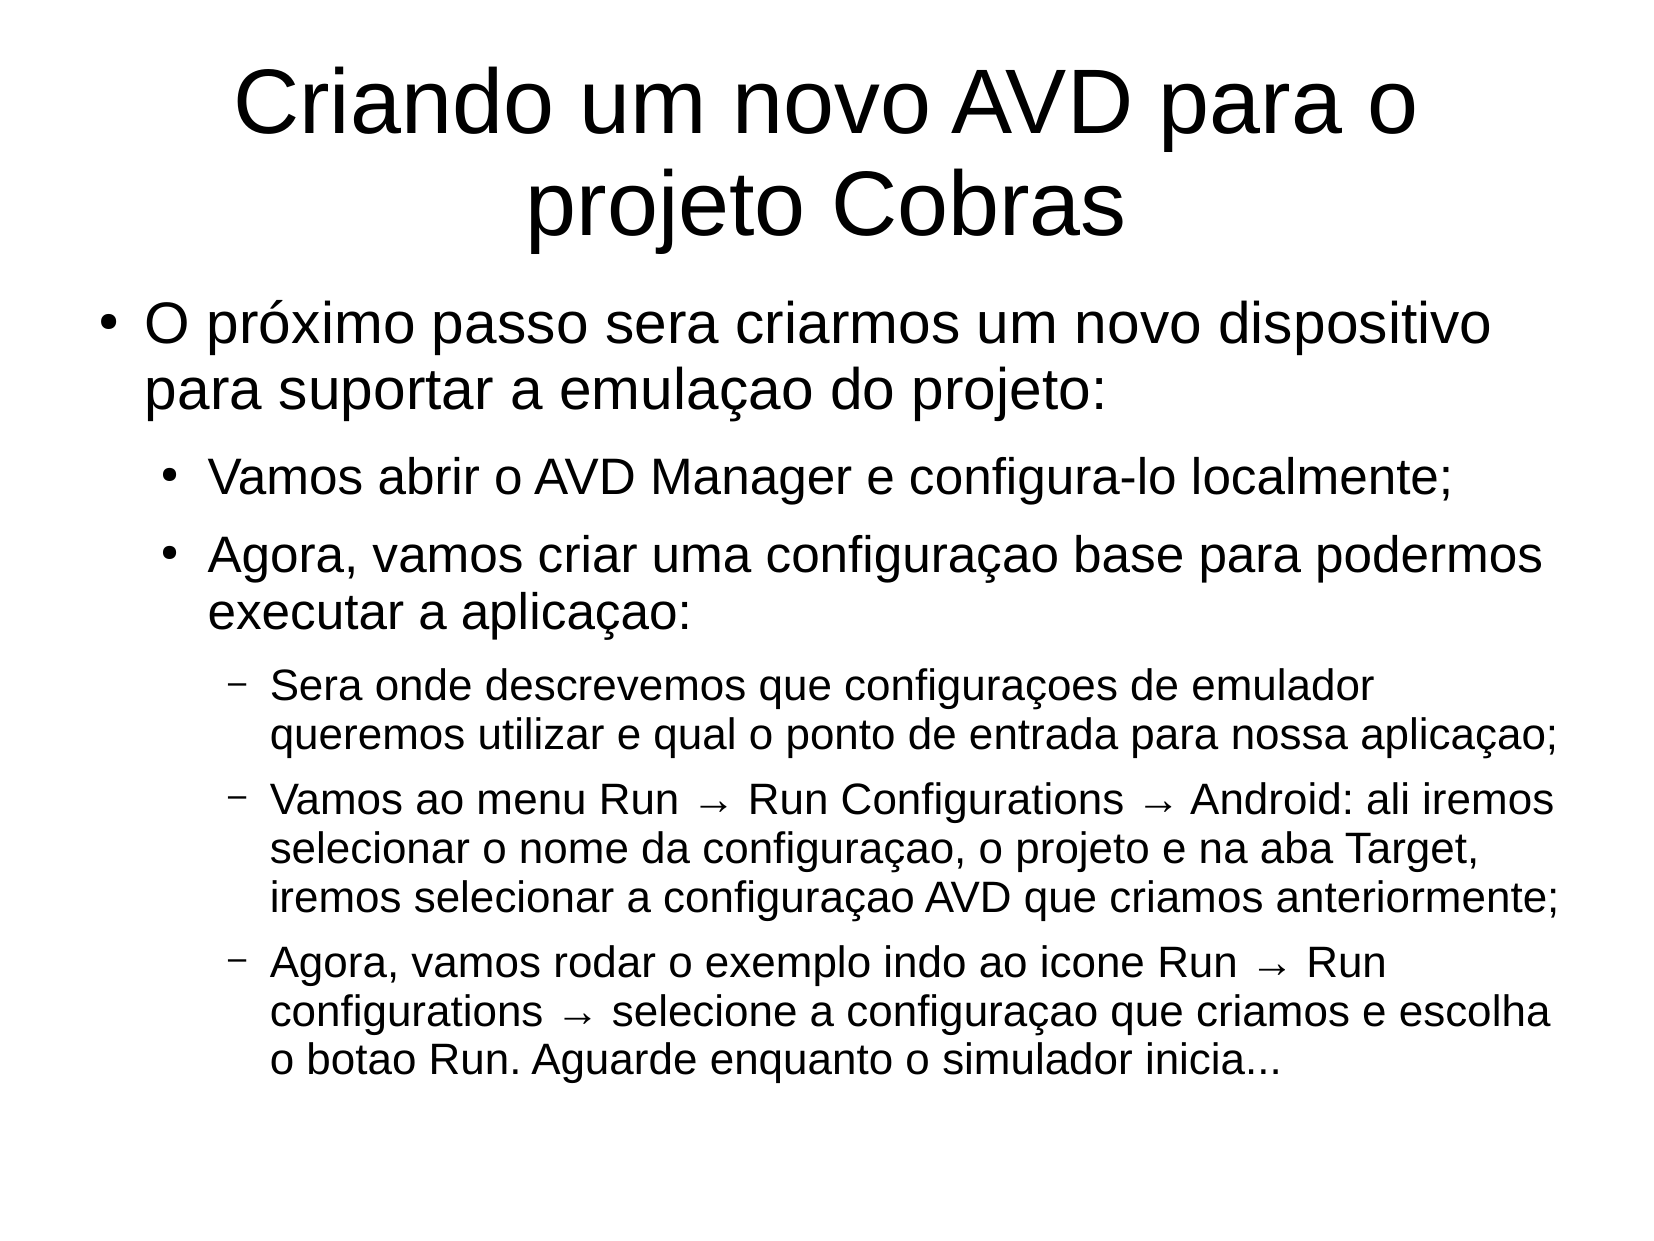

# Criando um novo AVD para o projeto Cobras
O próximo passo sera criarmos um novo dispositivo para suportar a emulaçao do projeto:
Vamos abrir o AVD Manager e configura-lo localmente;
Agora, vamos criar uma configuraçao base para podermos executar a aplicaçao:
Sera onde descrevemos que configuraçoes de emulador queremos utilizar e qual o ponto de entrada para nossa aplicaçao;
Vamos ao menu Run → Run Configurations → Android: ali iremos selecionar o nome da configuraçao, o projeto e na aba Target, iremos selecionar a configuraçao AVD que criamos anteriormente;
Agora, vamos rodar o exemplo indo ao icone Run → Run configurations → selecione a configuraçao que criamos e escolha o botao Run. Aguarde enquanto o simulador inicia...